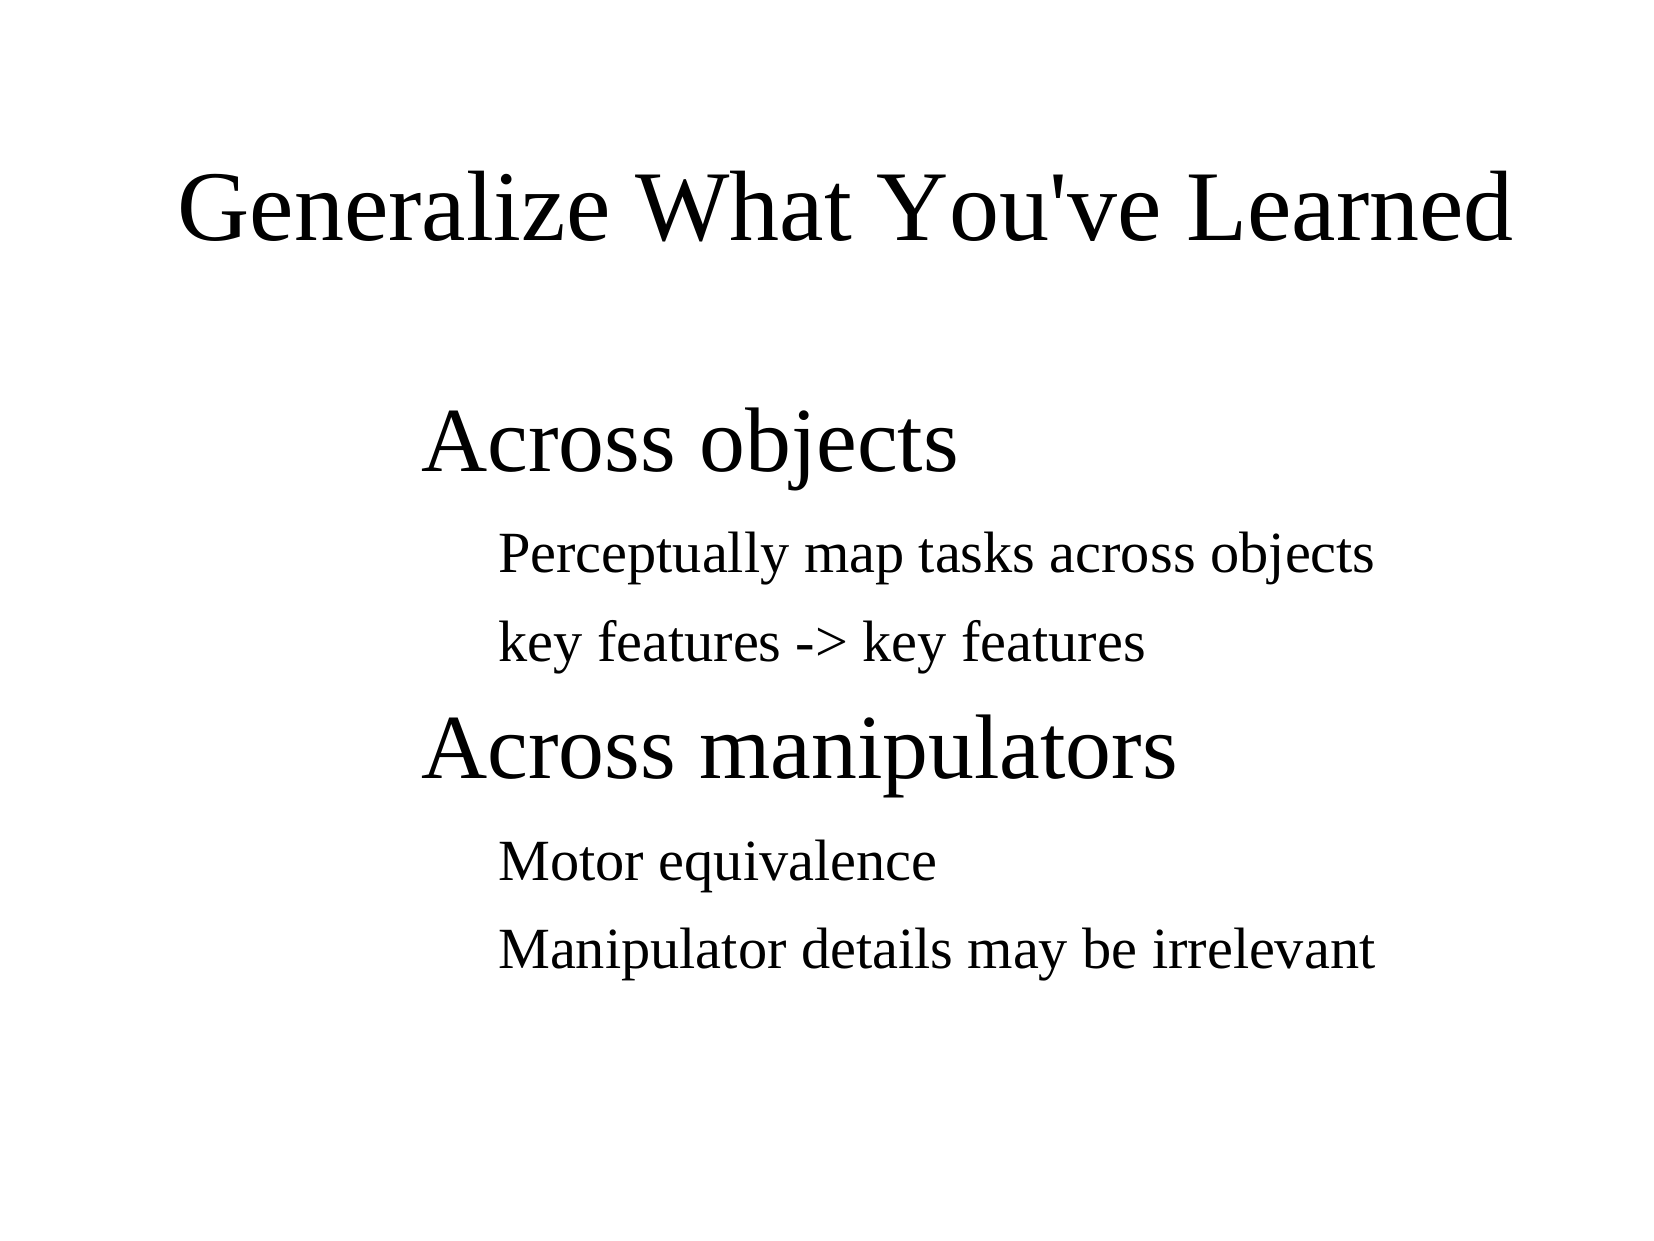

# Generalize What You've Learned
Across objects
Perceptually map tasks across objects
key features -> key features
Across manipulators
Motor equivalence
Manipulator details may be irrelevant